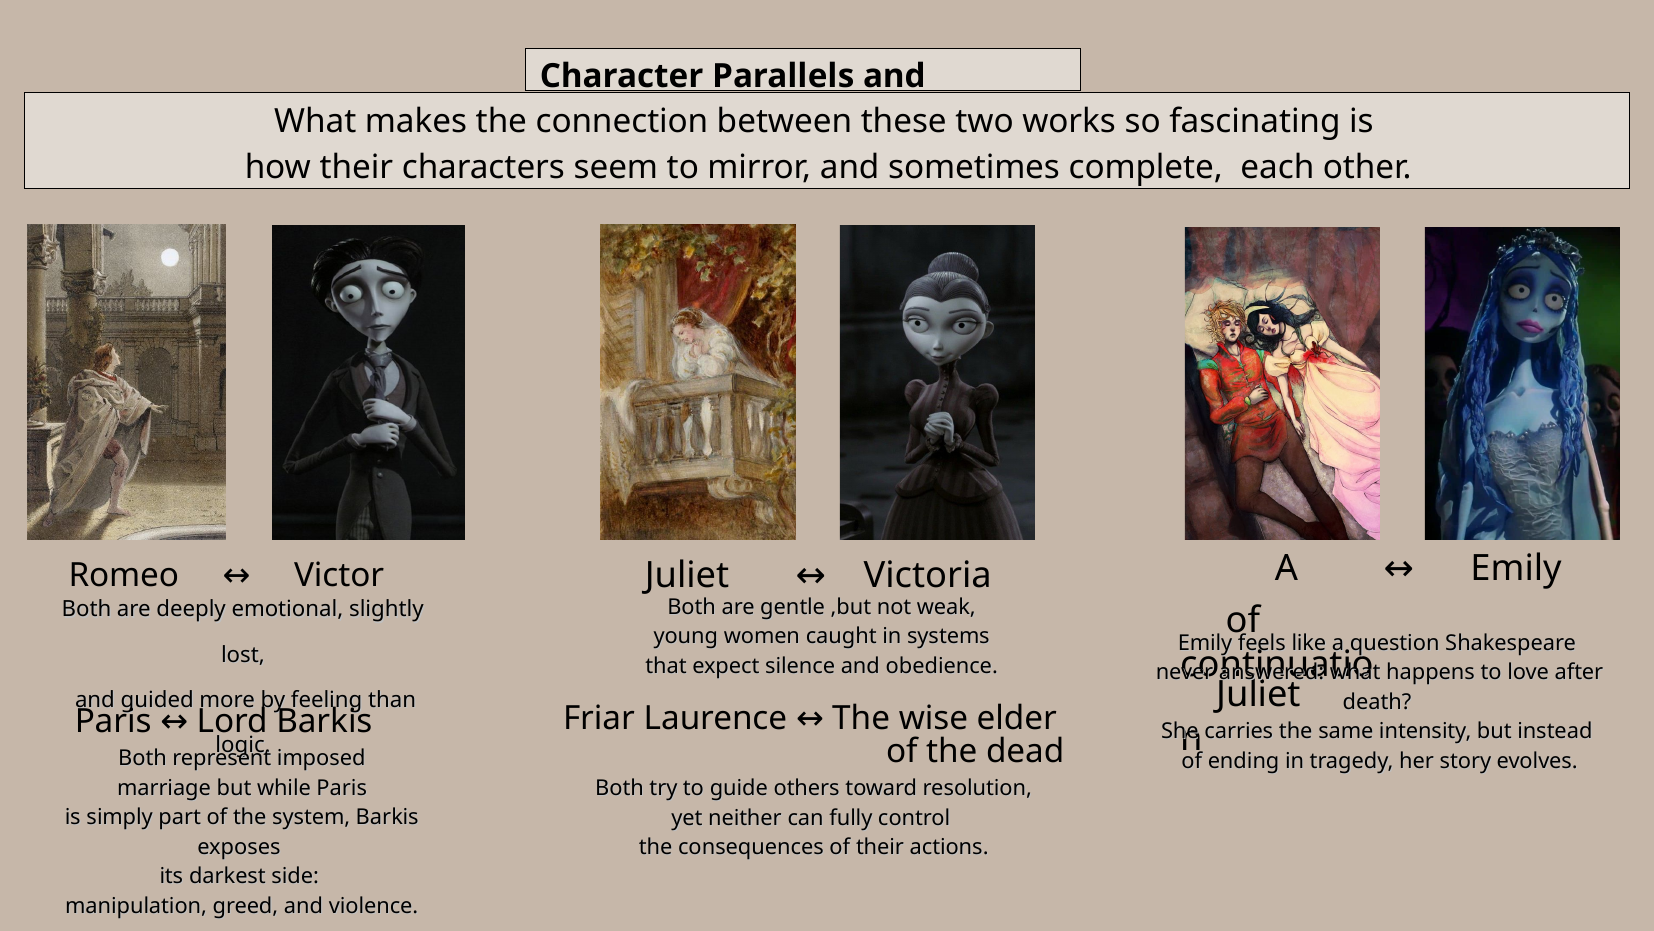

Character Parallels and Reflections
What makes the connection between these two works so fascinating is
how their characters seem to mirror, and sometimes complete, each other.
A ↔ Emily
Juliet ↔ Victoria
Romeo ↔ Victor
 continuation
Both are gentle ,but not weak,
 young women caught in systems
that expect silence and obedience.
Both are deeply emotional, slightly lost,
 and guided more by feeling than logic.
 of Juliet
Emily feels like a question Shakespeare
never answered: what happens to love after death?
She carries the same intensity, but instead
of ending in tragedy, her story evolves.
Friar Laurence ↔ The wise elder
Paris ↔ Lord Barkis
of the dead
Both represent imposed
 marriage but while Paris
is simply part of the system, Barkis exposes
its darkest side:
manipulation, greed, and violence.
Both try to guide others toward resolution,
yet neither can fully control
the consequences of their actions.